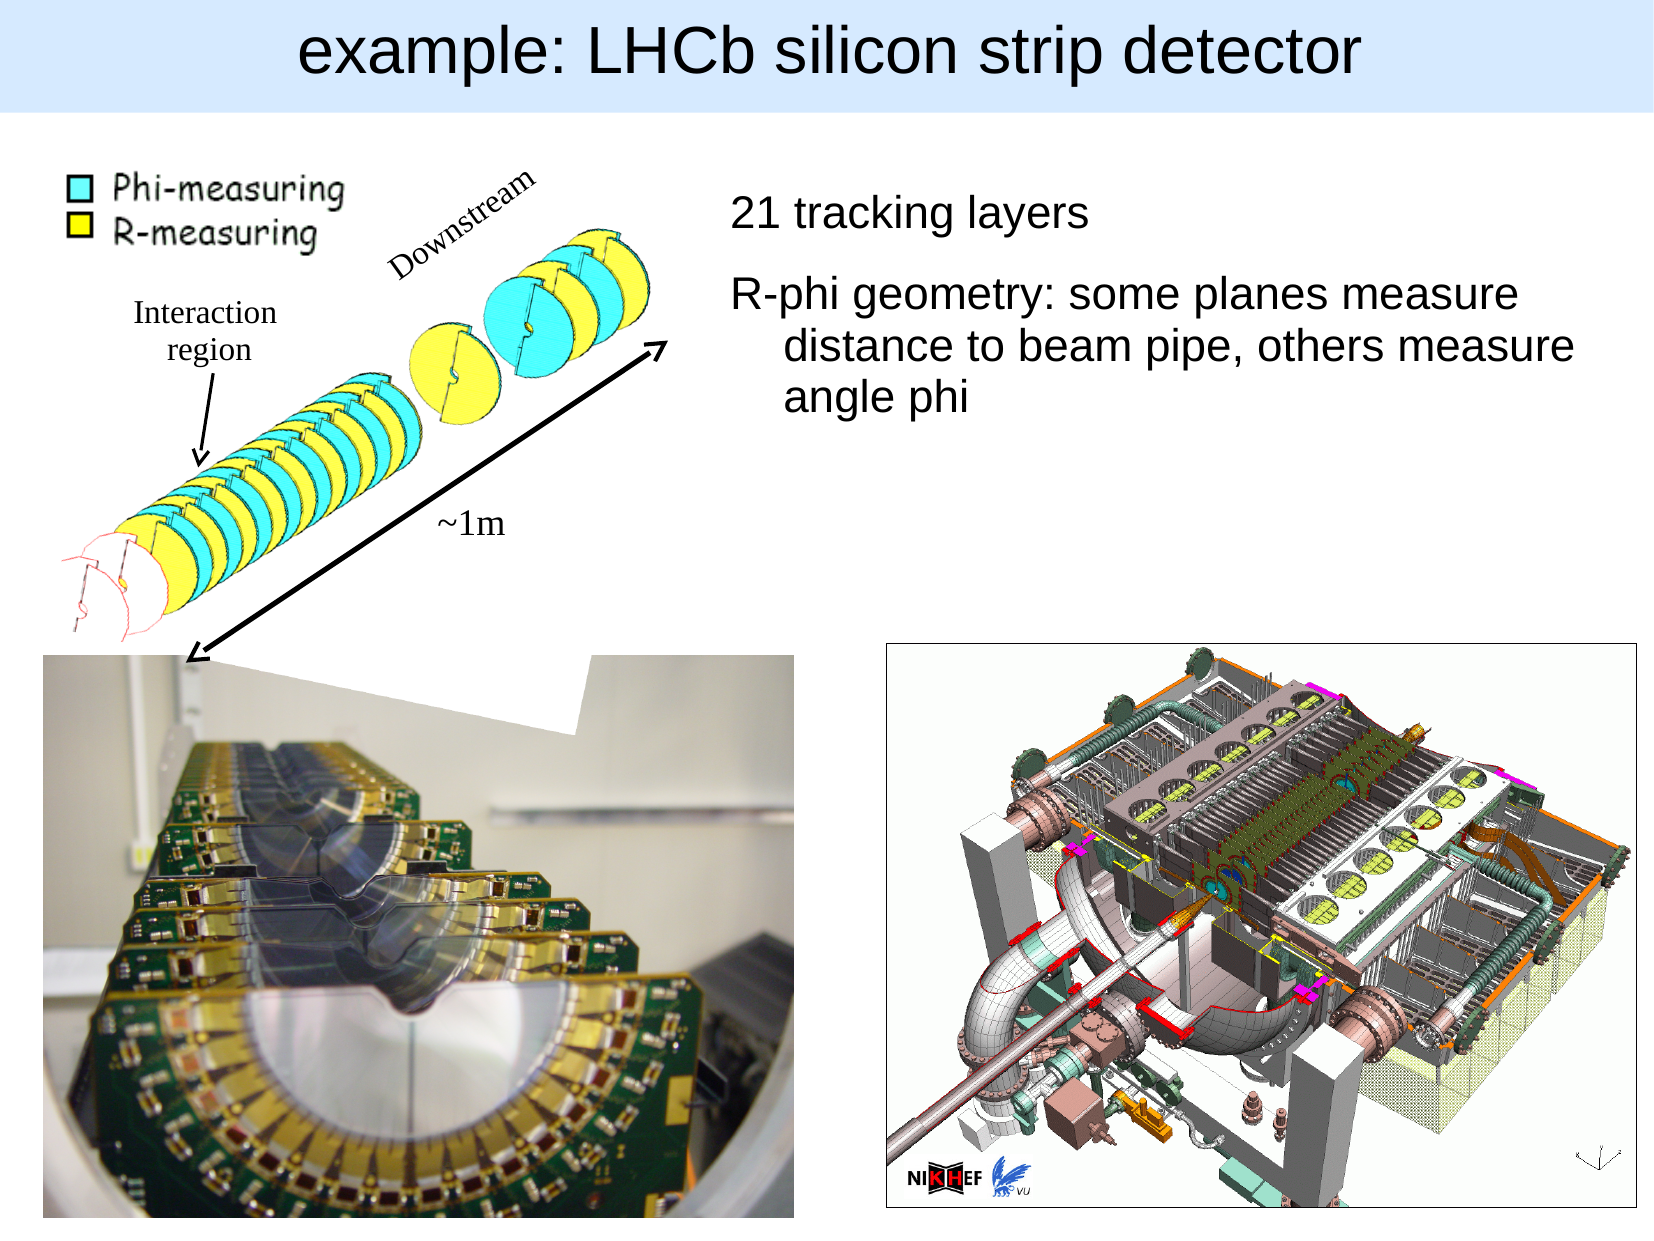

# example: LHCb silicon strip detector
Downstream
Interaction
region
~1m
21 tracking layers
R-phi geometry: some planes measure distance to beam pipe, others measure angle phi